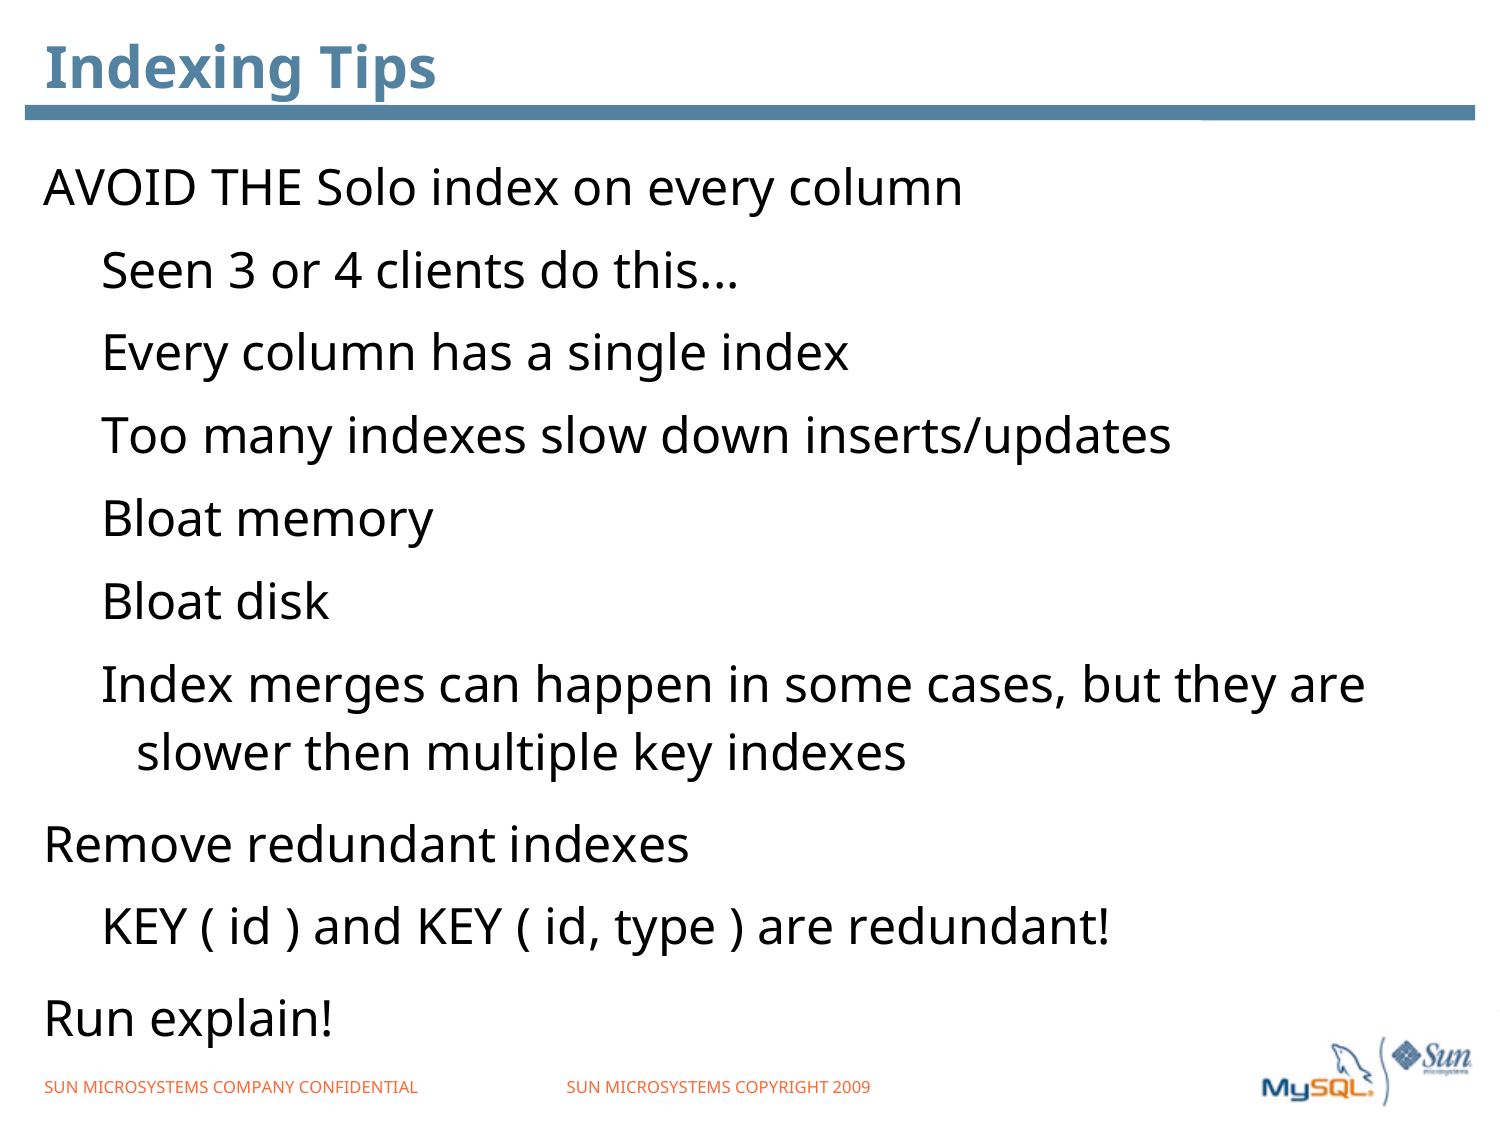

# Indexing Tips
AVOID THE Solo index on every column
Seen 3 or 4 clients do this...
Every column has a single index
Too many indexes slow down inserts/updates
Bloat memory
Bloat disk
Index merges can happen in some cases, but they are slower then multiple key indexes
Remove redundant indexes
KEY ( id ) and KEY ( id, type ) are redundant!
Run explain!